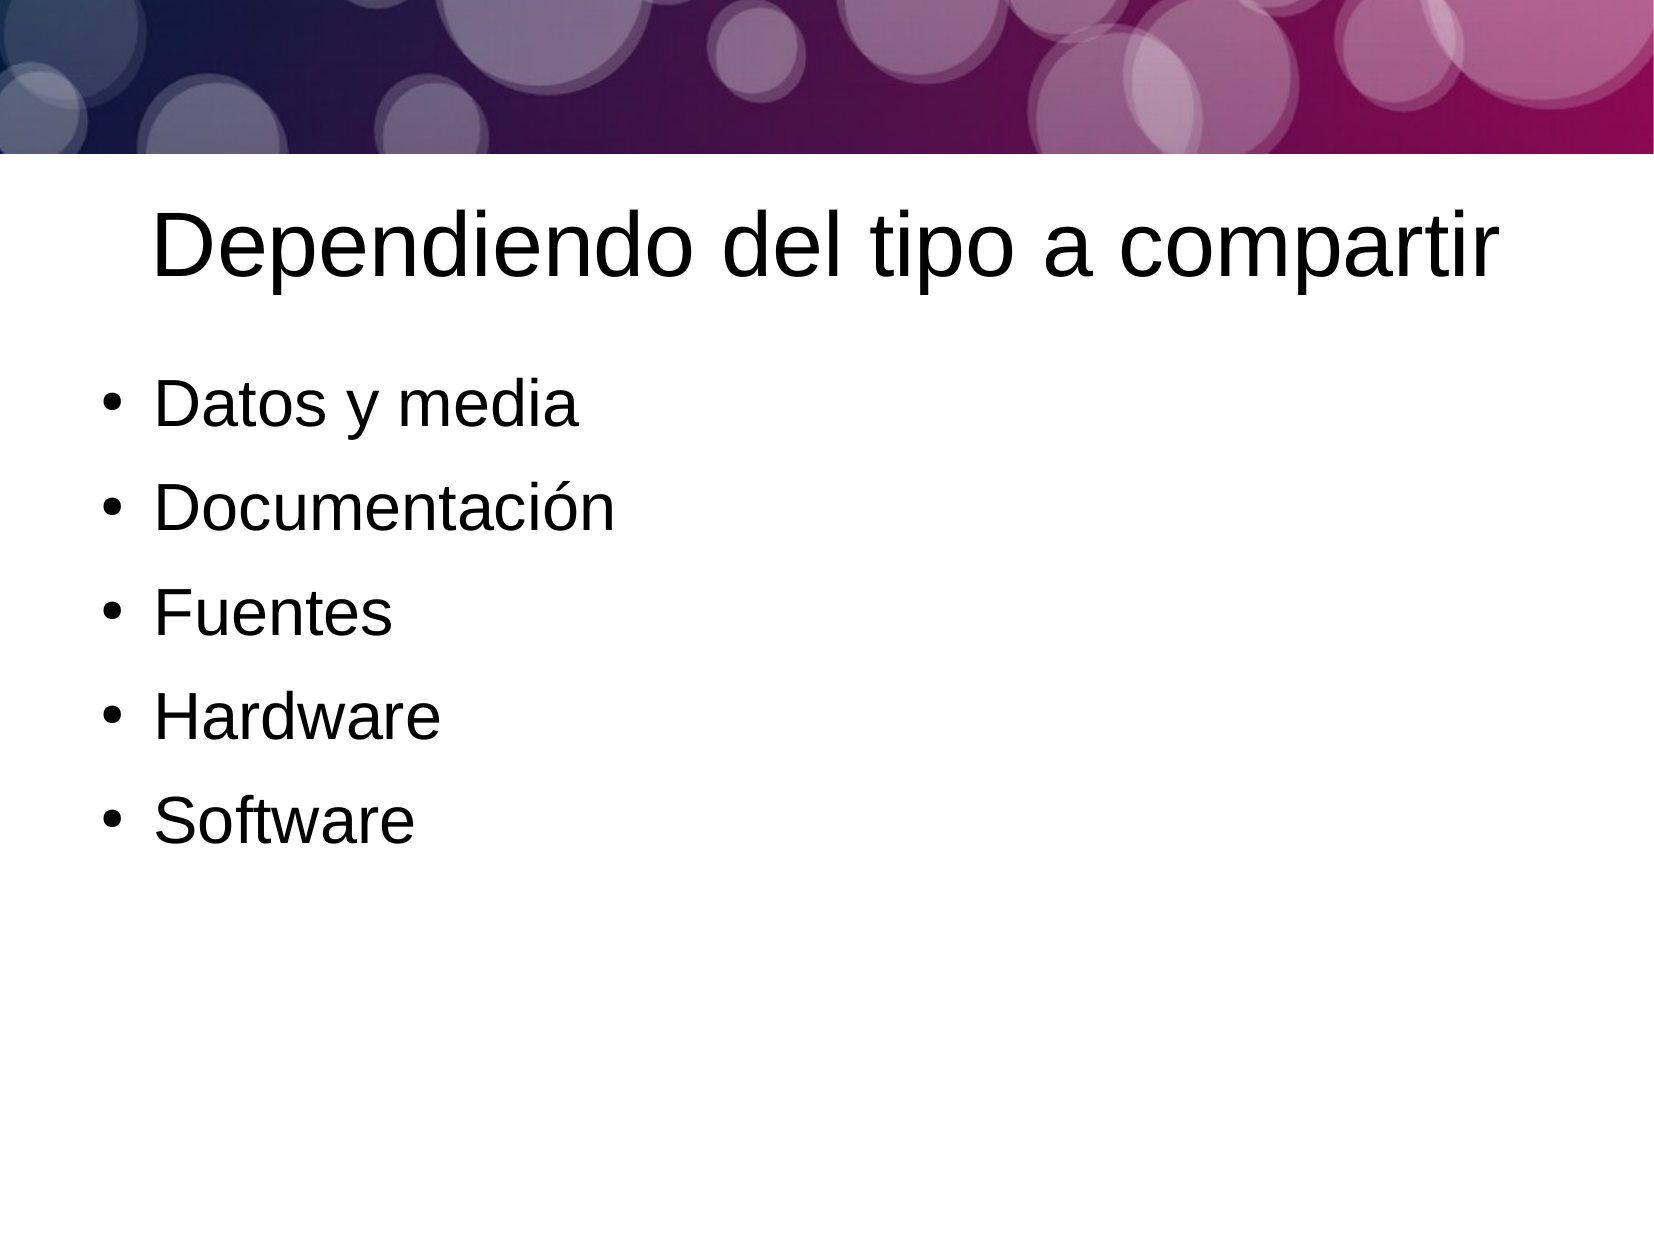

# Dependiendo del tipo a compartir
Datos y media
Documentación
Fuentes
Hardware
Software